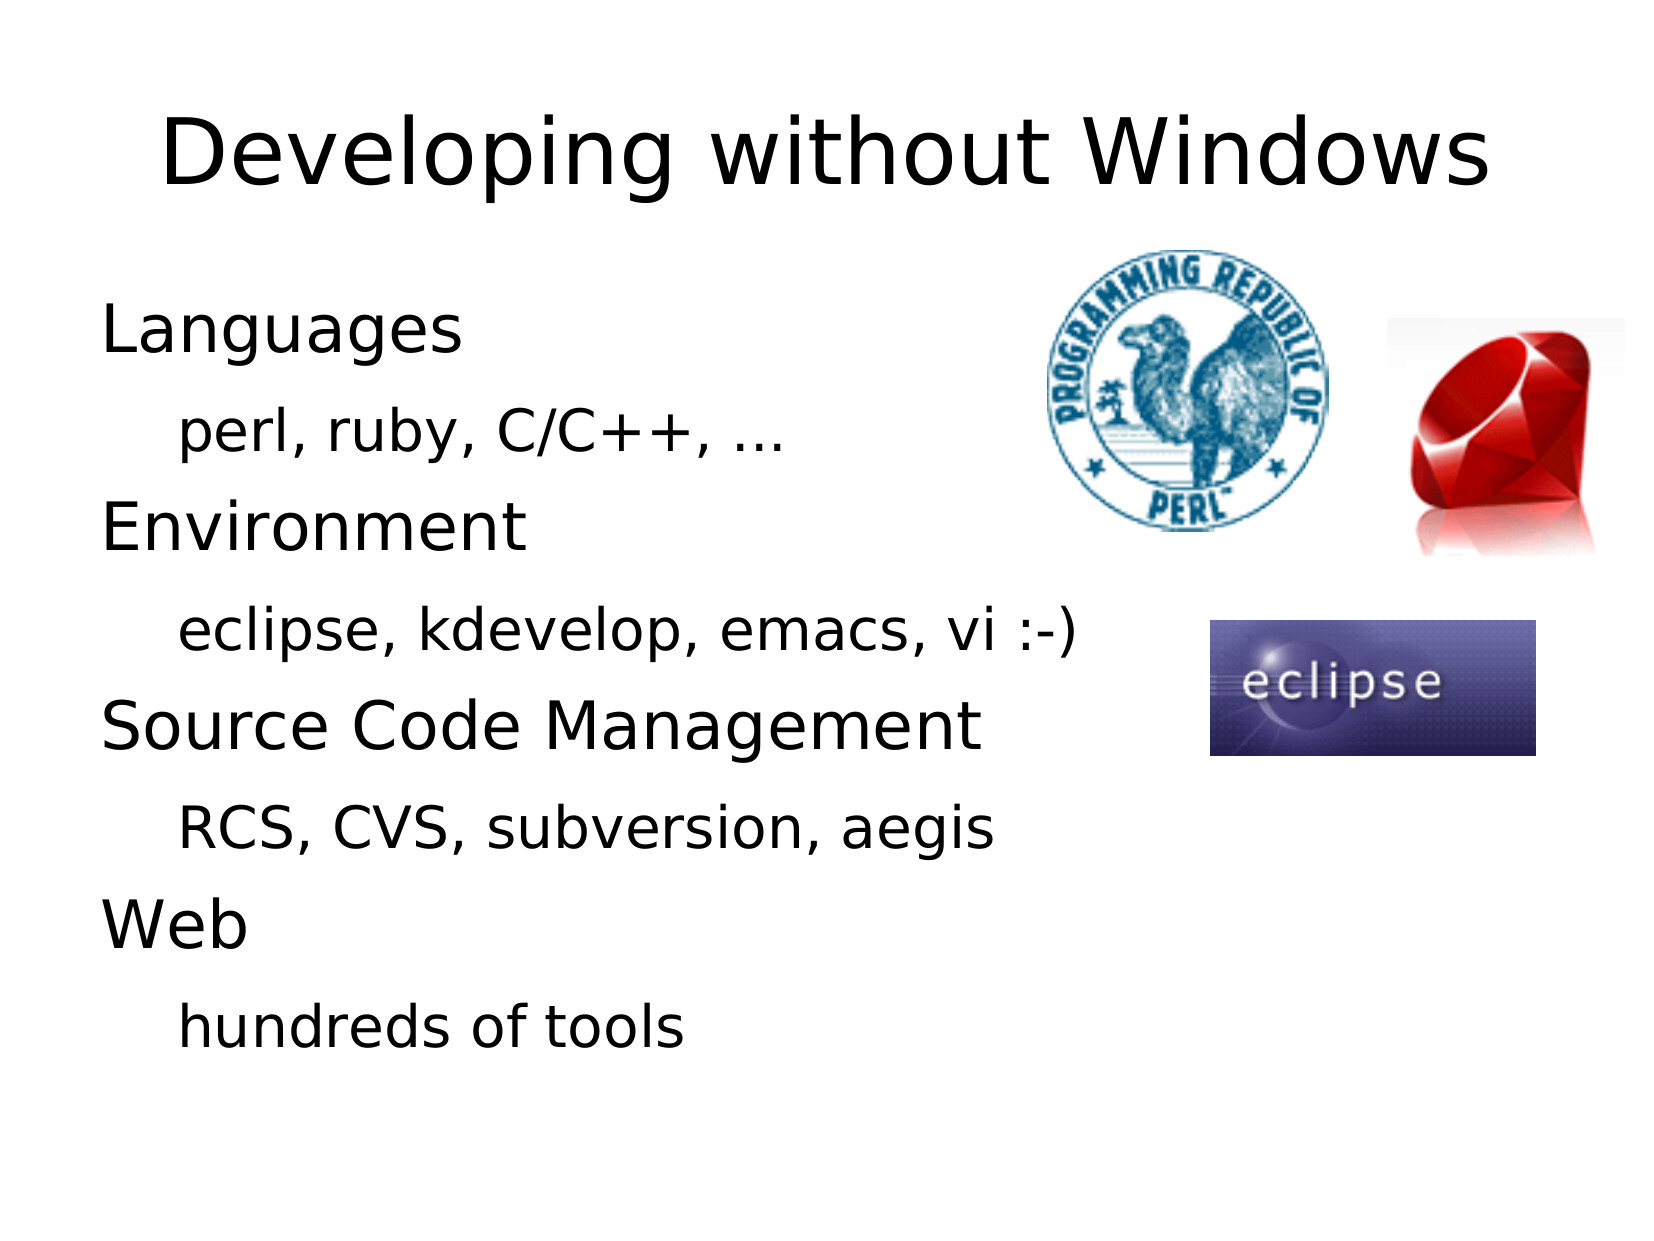

# Developing without Windows
Languages
perl, ruby, C/C++, ...
Environment
eclipse, kdevelop, emacs, vi :-)
Source Code Management
RCS, CVS, subversion, aegis
Web
hundreds of tools